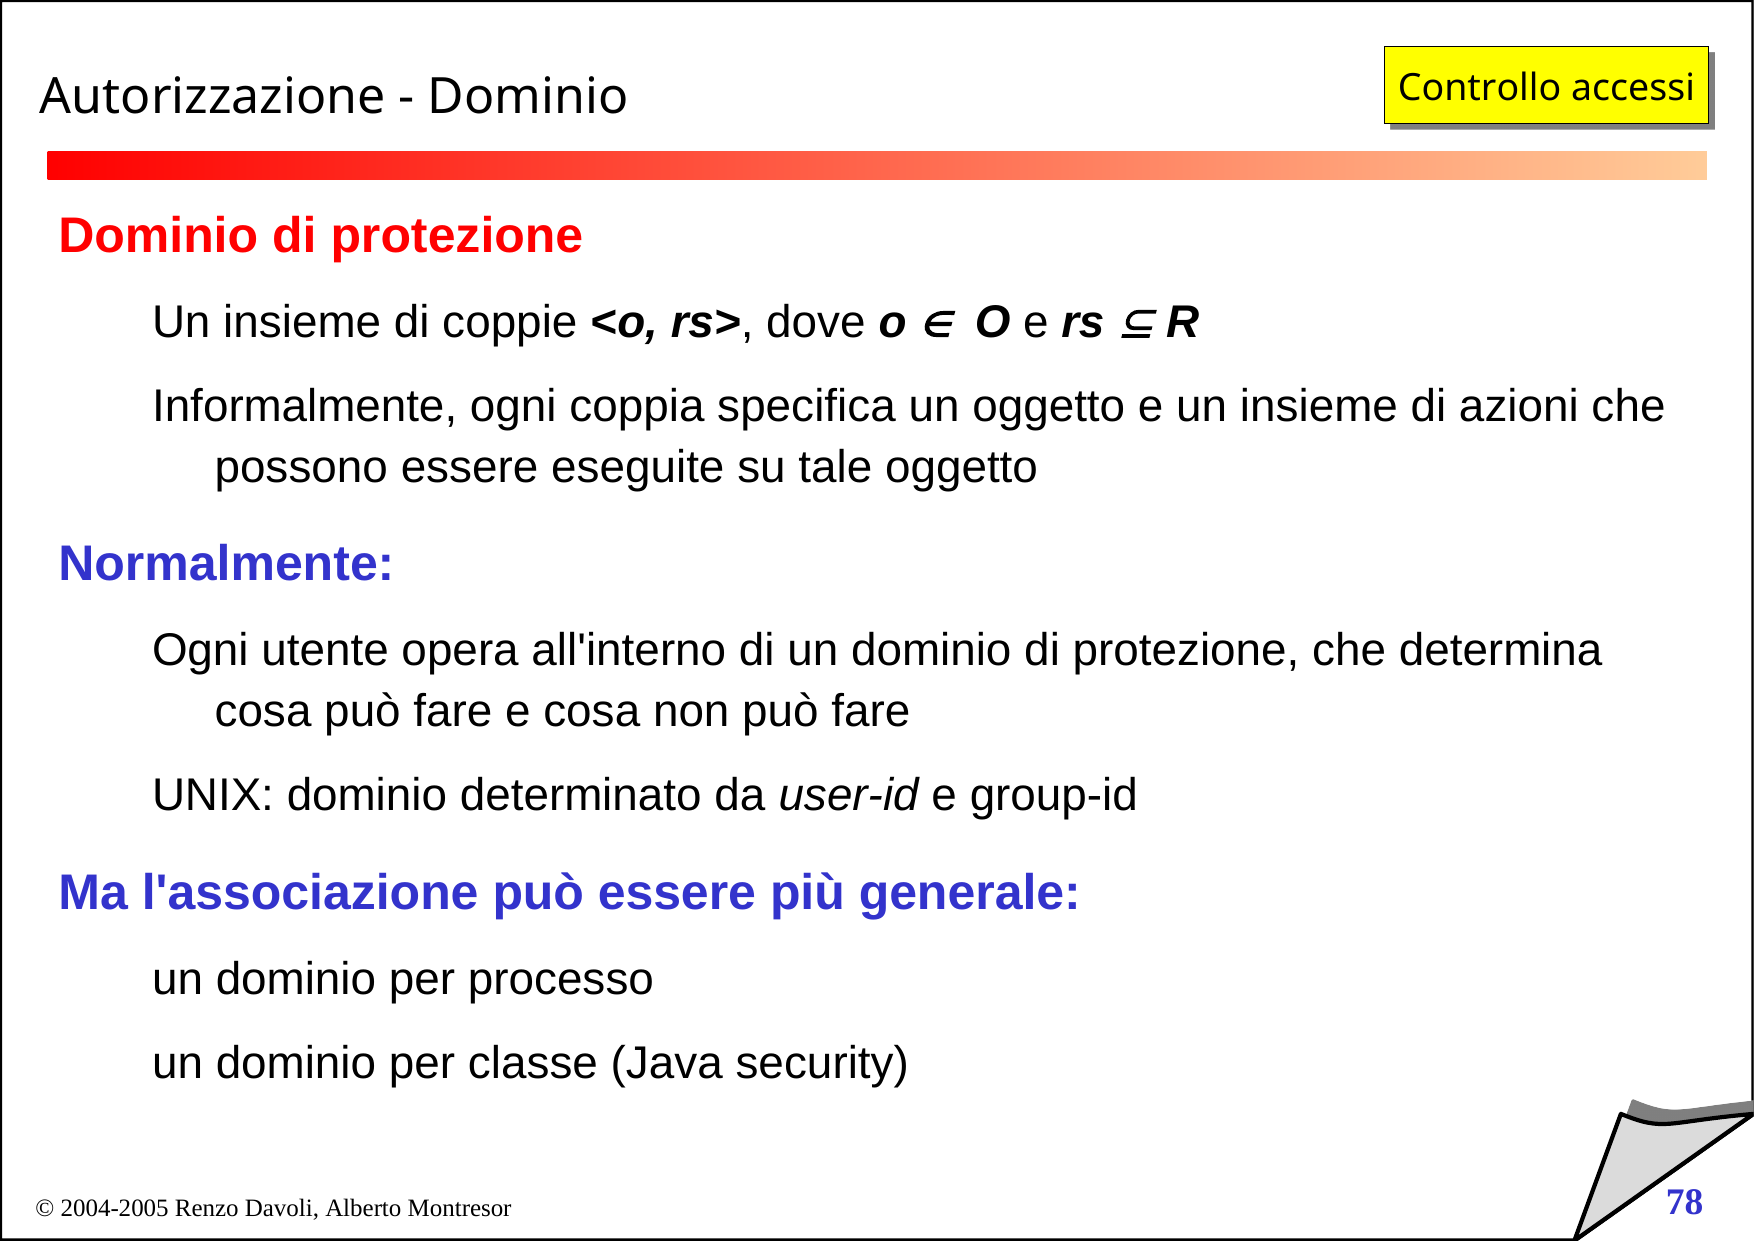

Controllo accessi
# Autorizzazione - Dominio
Dominio di protezione
Un insieme di coppie <o, rs>, dove o  O e rs  R
Informalmente, ogni coppia specifica un oggetto e un insieme di azioni che possono essere eseguite su tale oggetto
Normalmente:
Ogni utente opera all'interno di un dominio di protezione, che determina cosa può fare e cosa non può fare
UNIX: dominio determinato da user-id e group-id
Ma l'associazione può essere più generale:
un dominio per processo
un dominio per classe (Java security)